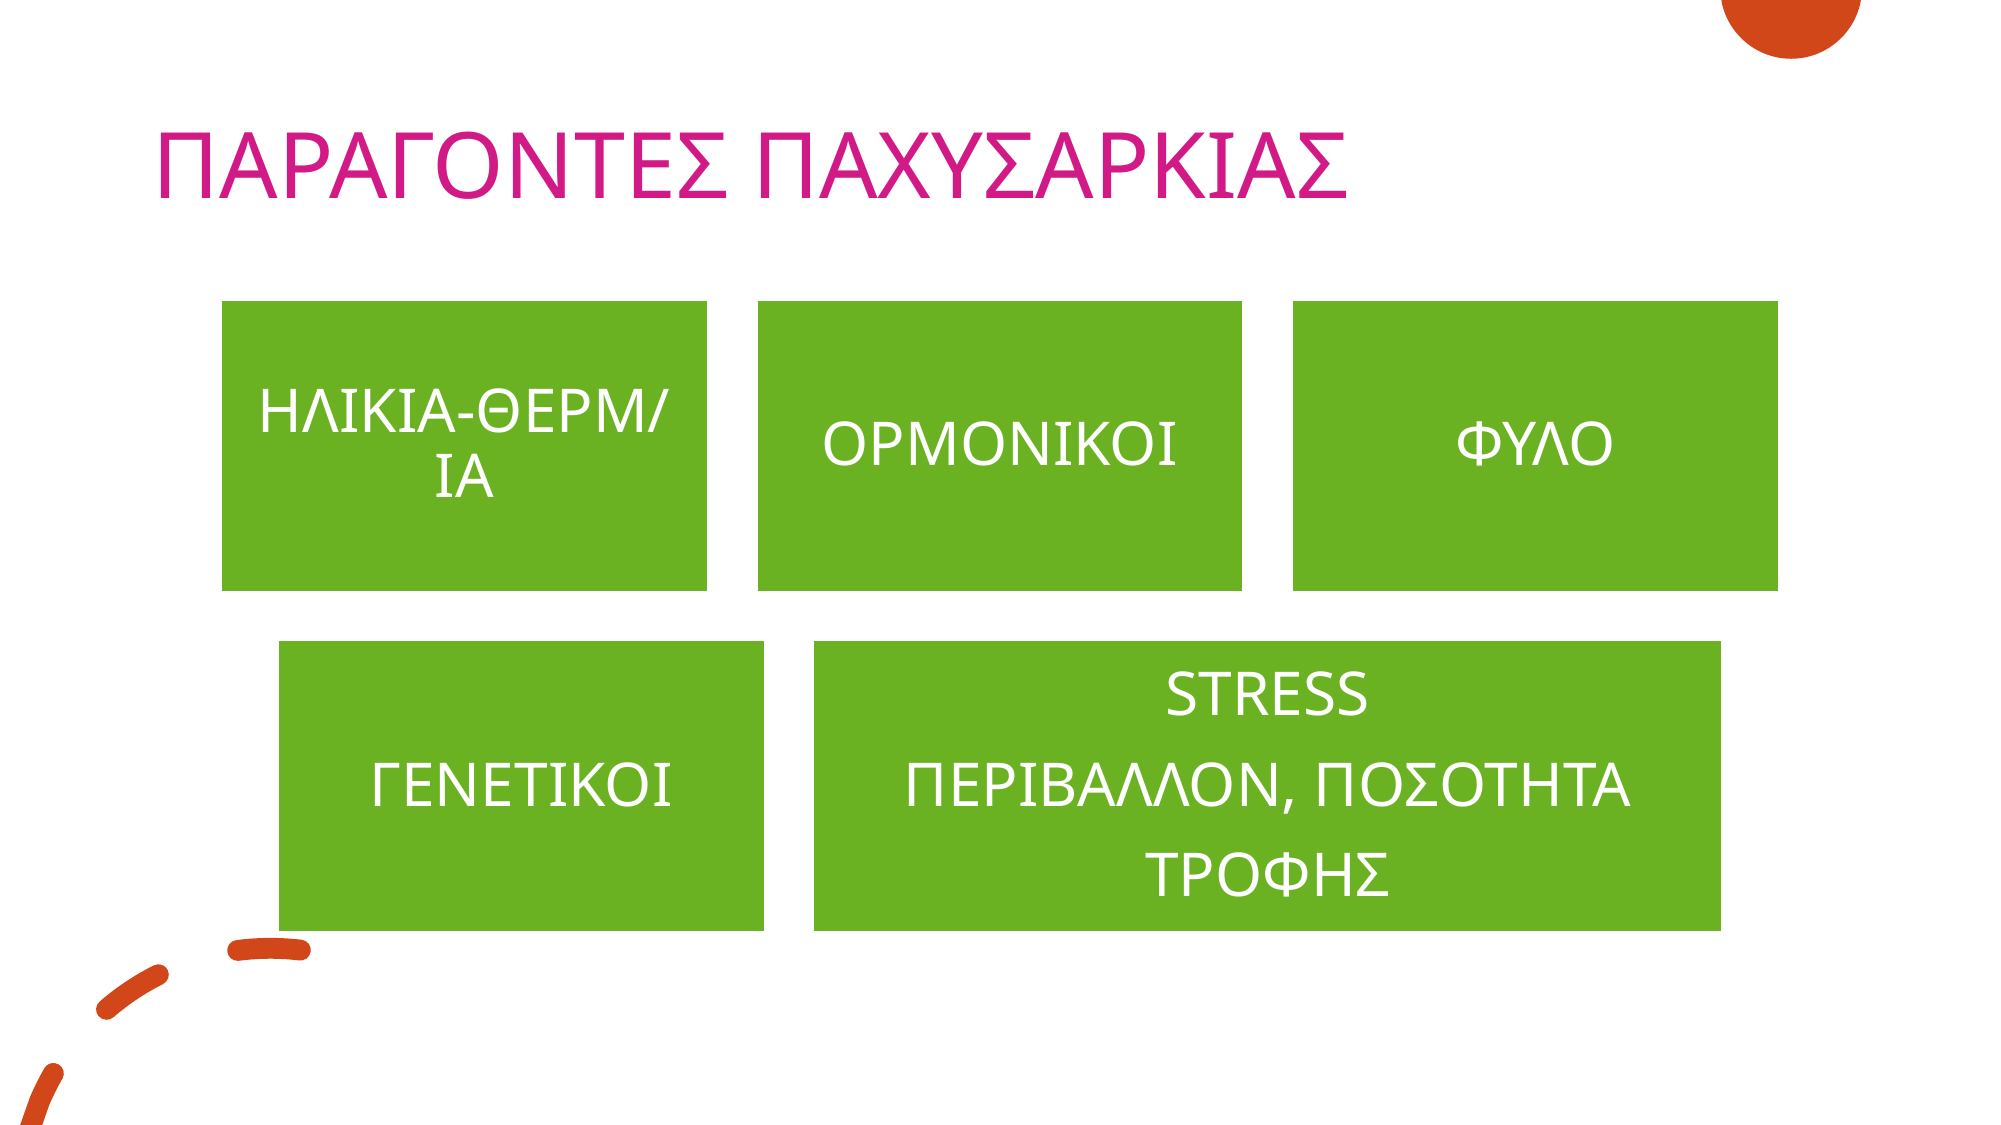

# ΠΑΡΑΓΟΝΤΕΣ ΠΑΧΥΣΑΡΚΙΑΣ
ΗΛΙΚΙΑ-ΘΕΡΜ/ΙΑ
ΟΡΜΟΝΙΚΟΙ
ΦΥΛΟ
ΓΕΝΕΤΙΚΟΙ
STRESS
ΠΕΡΙΒΑΛΛΟΝ, ΠΟΣΟΤΗΤΑ
ΤΡΟΦΗΣ